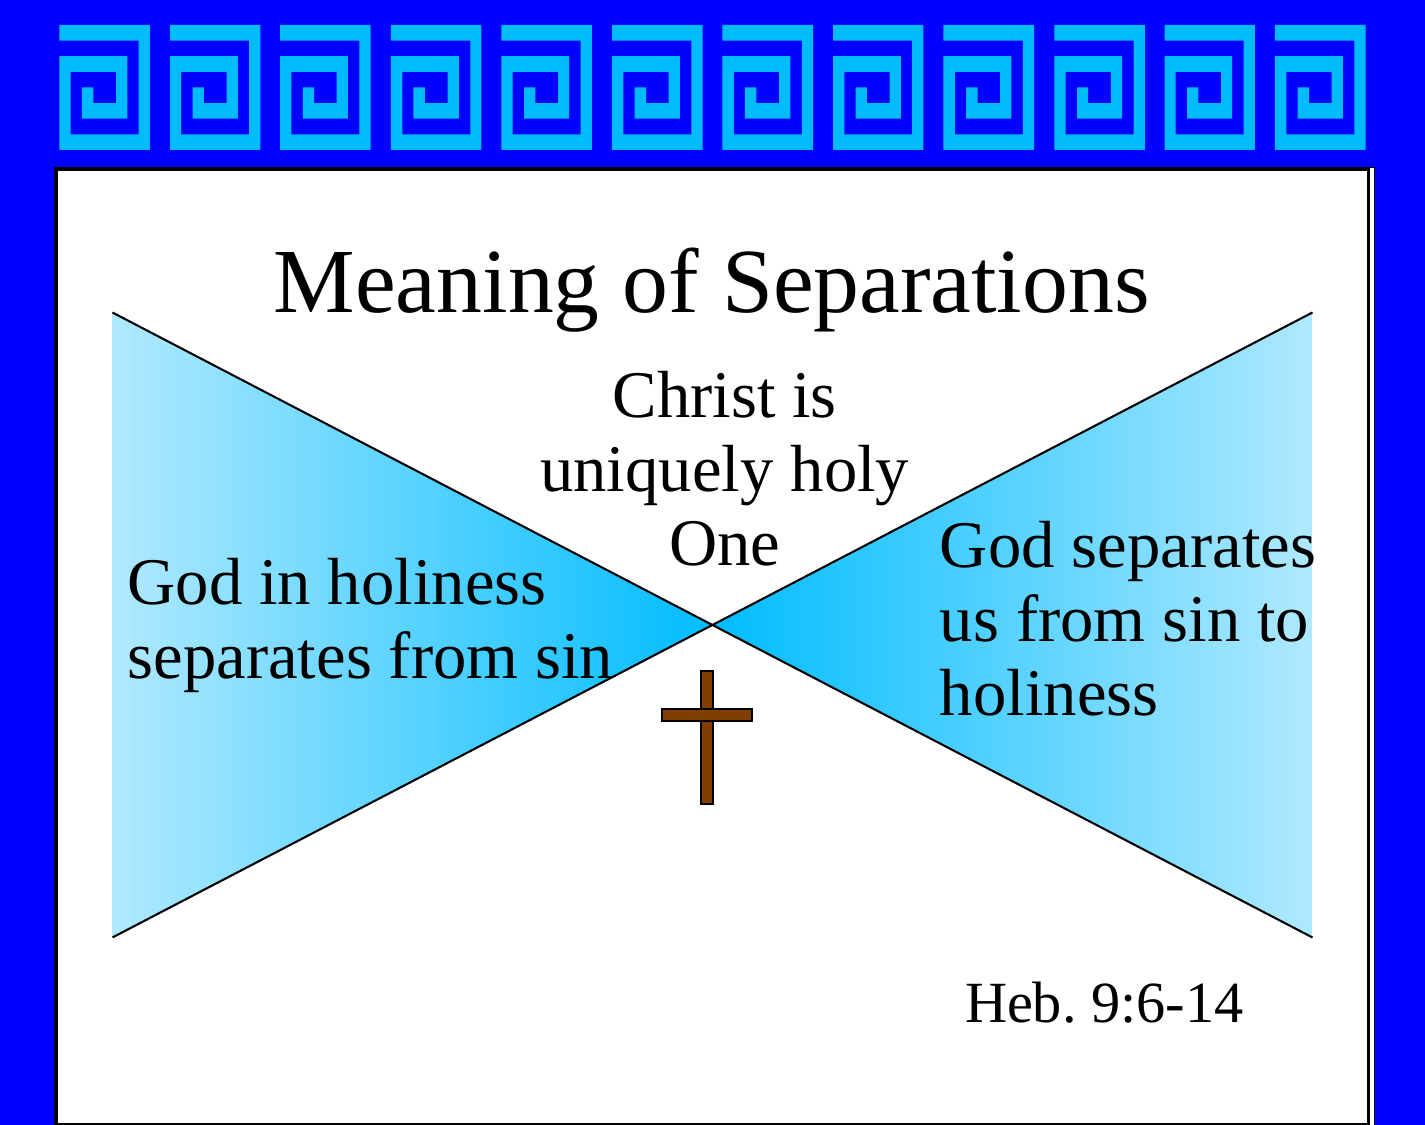

# Meaning of Separations
Christ is uniquely holy One
God separates us from sin to holiness
Heb. 9:6-14
God in holiness separates from sin